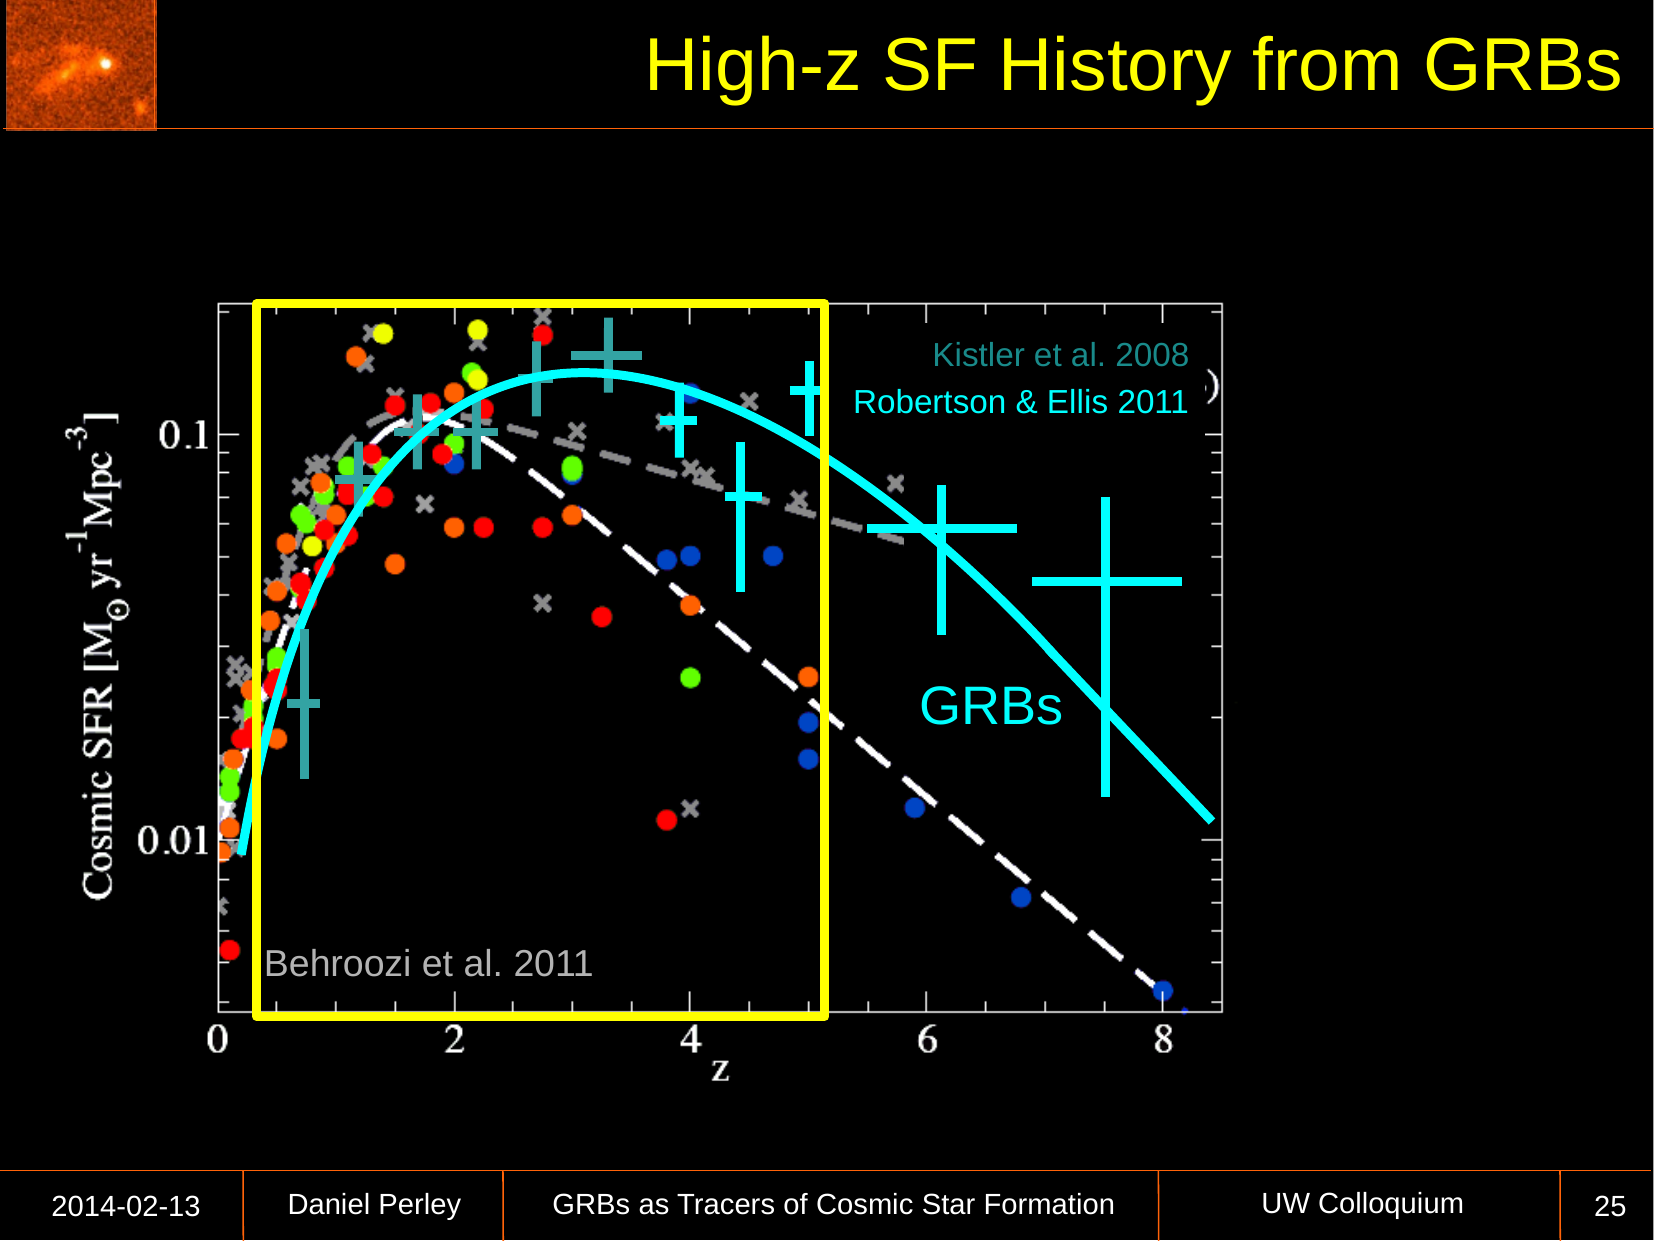

# High-z SF History from GRBs
Kistler et al. 2008
Robertson & Ellis 2011
GRBs
Behroozi et al. 2011
2014-02-13
25